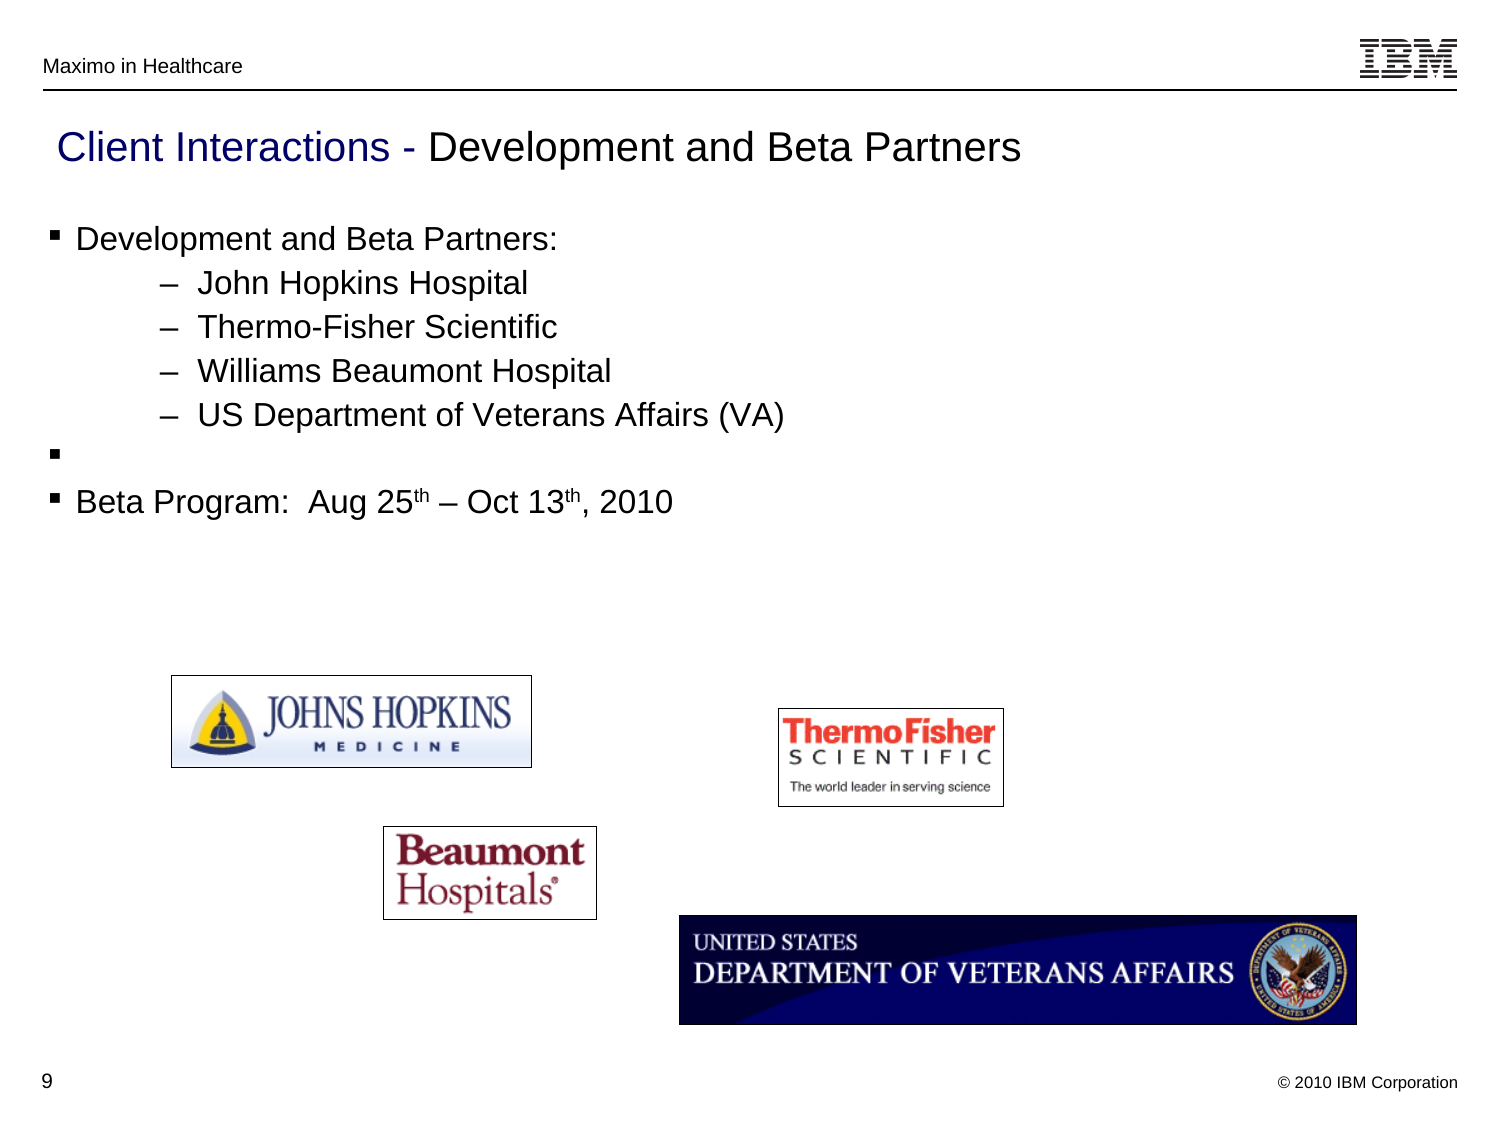

# Client Interactions - Development and Beta Partners
Development and Beta Partners:
John Hopkins Hospital
Thermo-Fisher Scientific
Williams Beaumont Hospital
US Department of Veterans Affairs (VA)
Beta Program: Aug 25th – Oct 13th, 2010